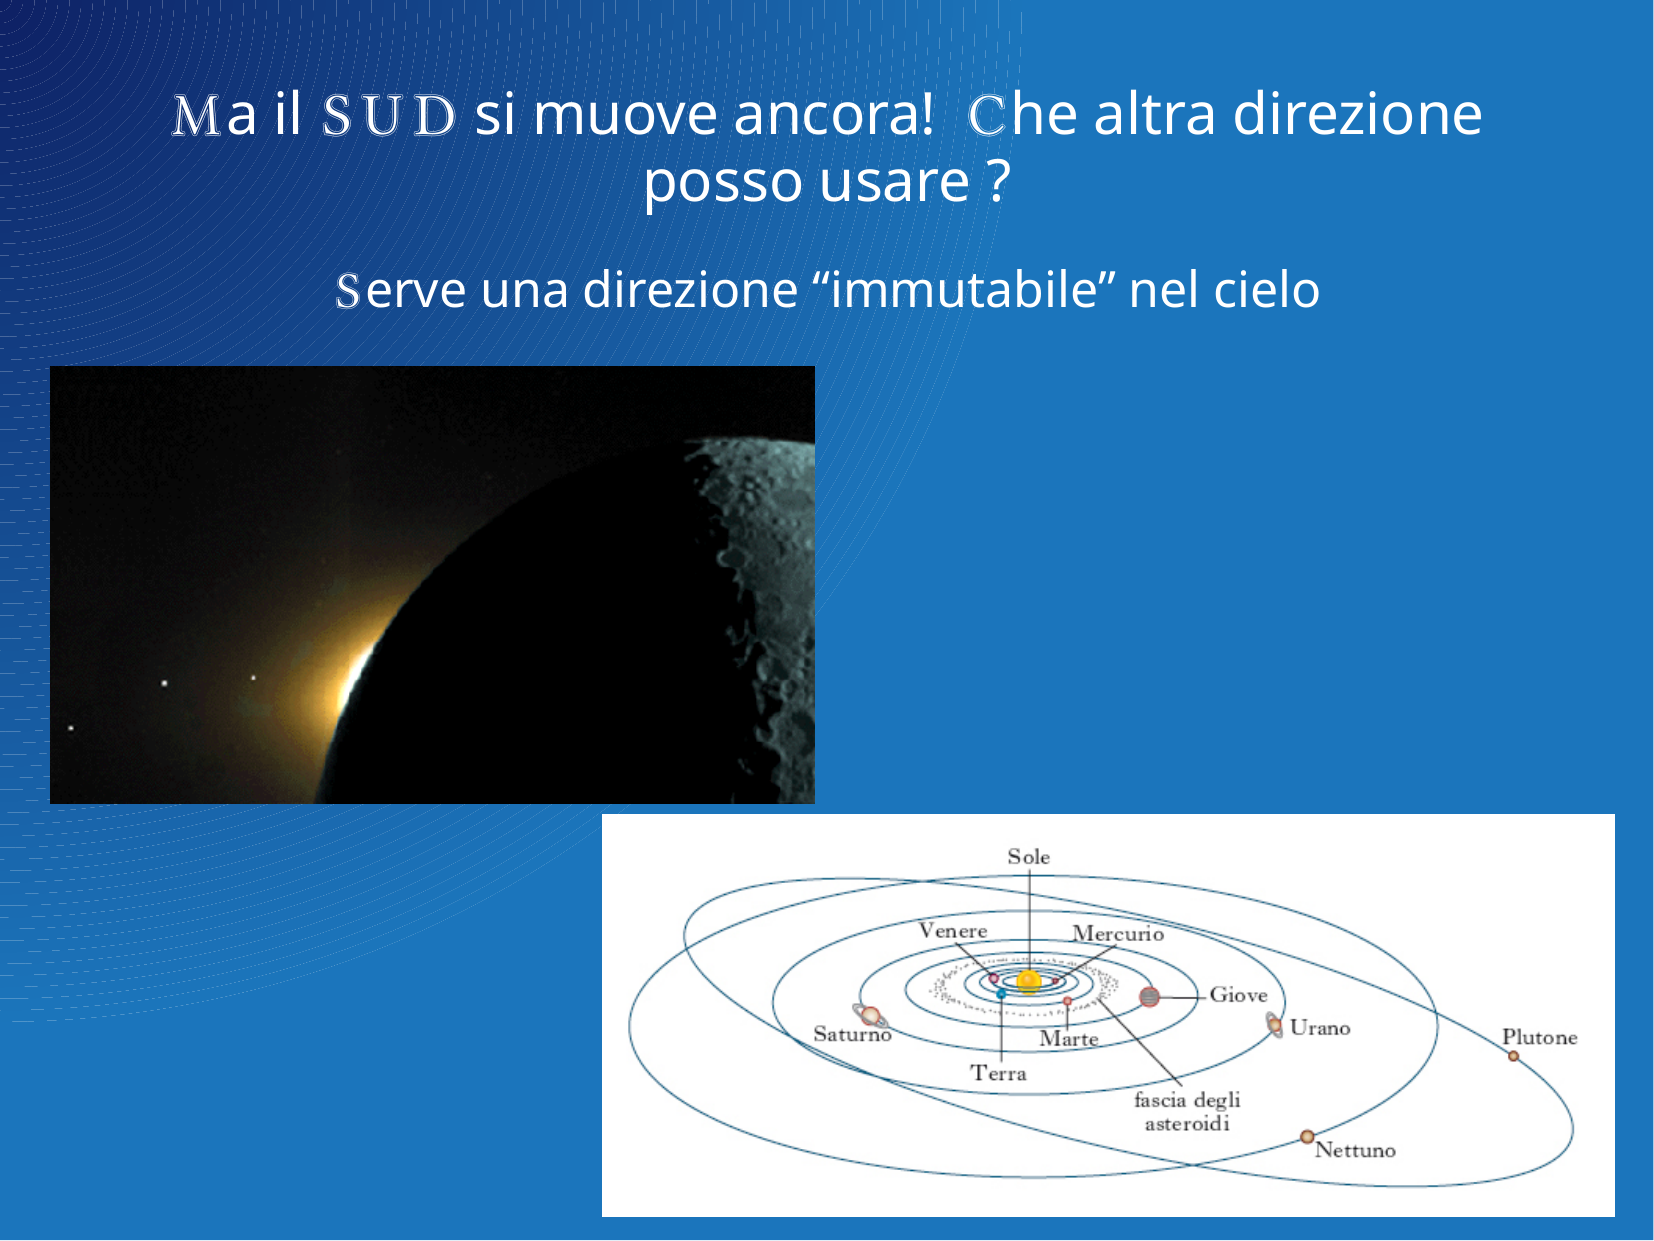

# Ma il SUD si muove ancora! Che altra direzione posso usare ? Serve una direzione “immutabile” nel cielo